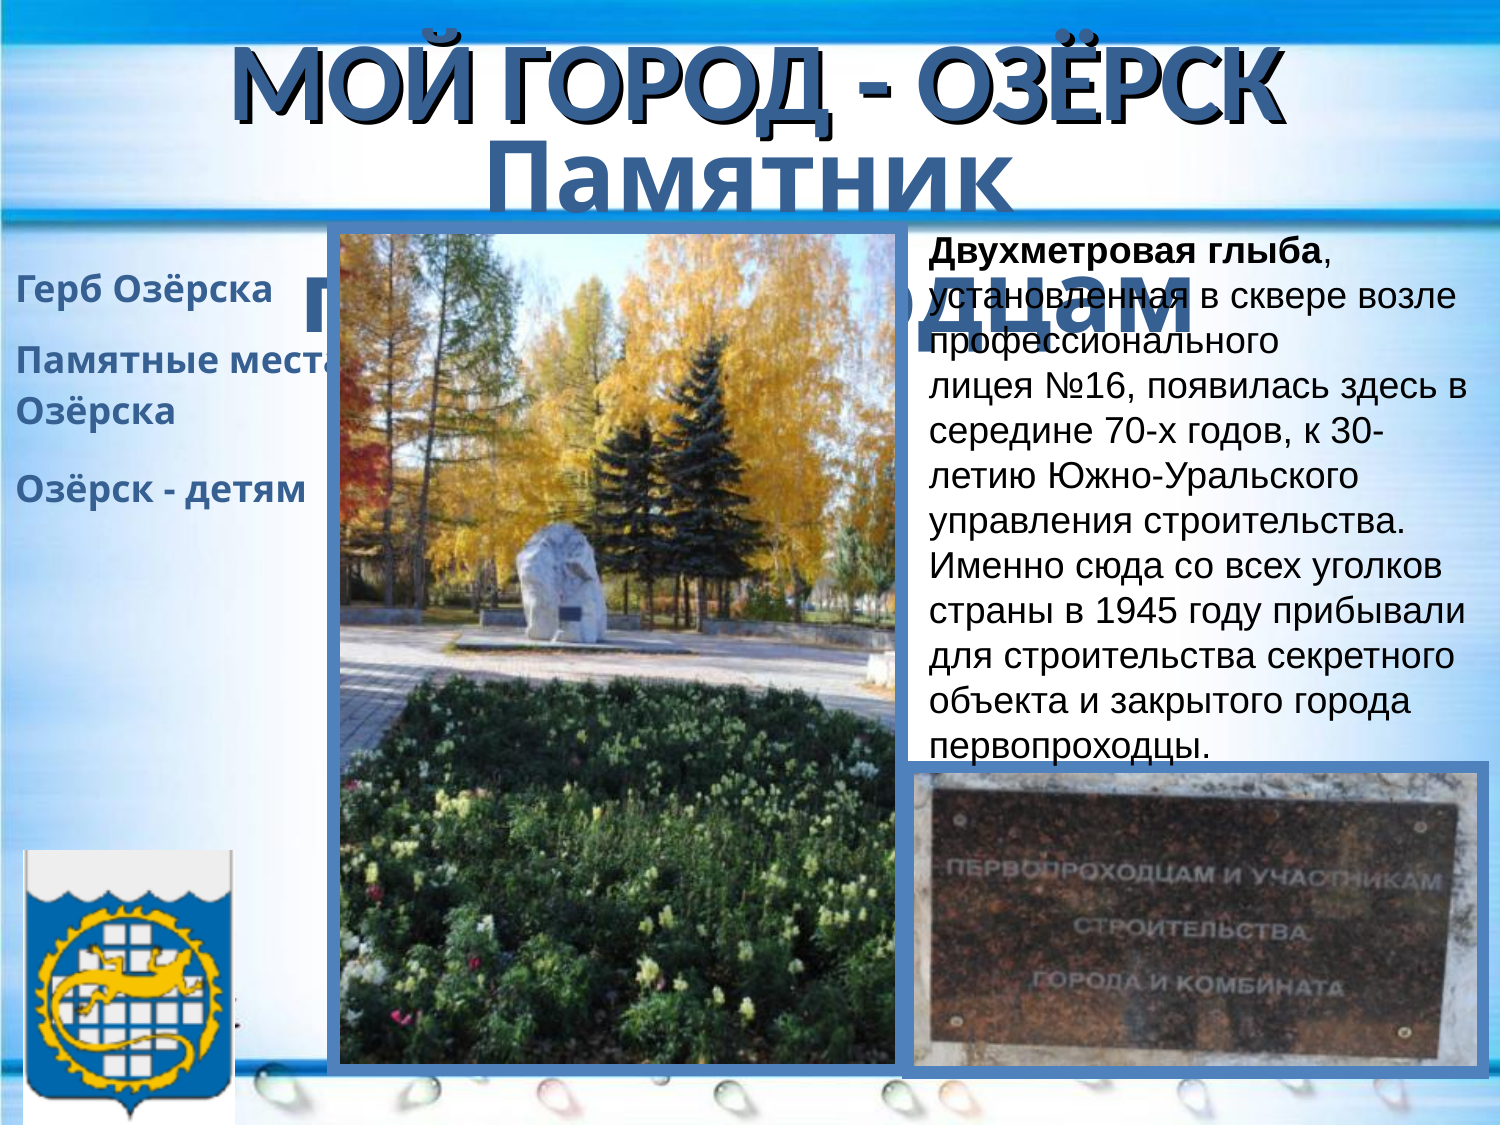

Мой город - Озёрск
Памятник первопроходцам
Двухметровая глыба, установленная в сквере возле профессионального
лицея №16, появилась здесь в
середине 70-х годов, к 30-летию Южно-Уральского управления строительства.
Именно сюда со всех уголков страны в 1945 году прибывали для строительства секретного объекта и закрытого города первопроходцы.
Герб Озёрска
Памятные места
Озёрска
Озёрск - детям